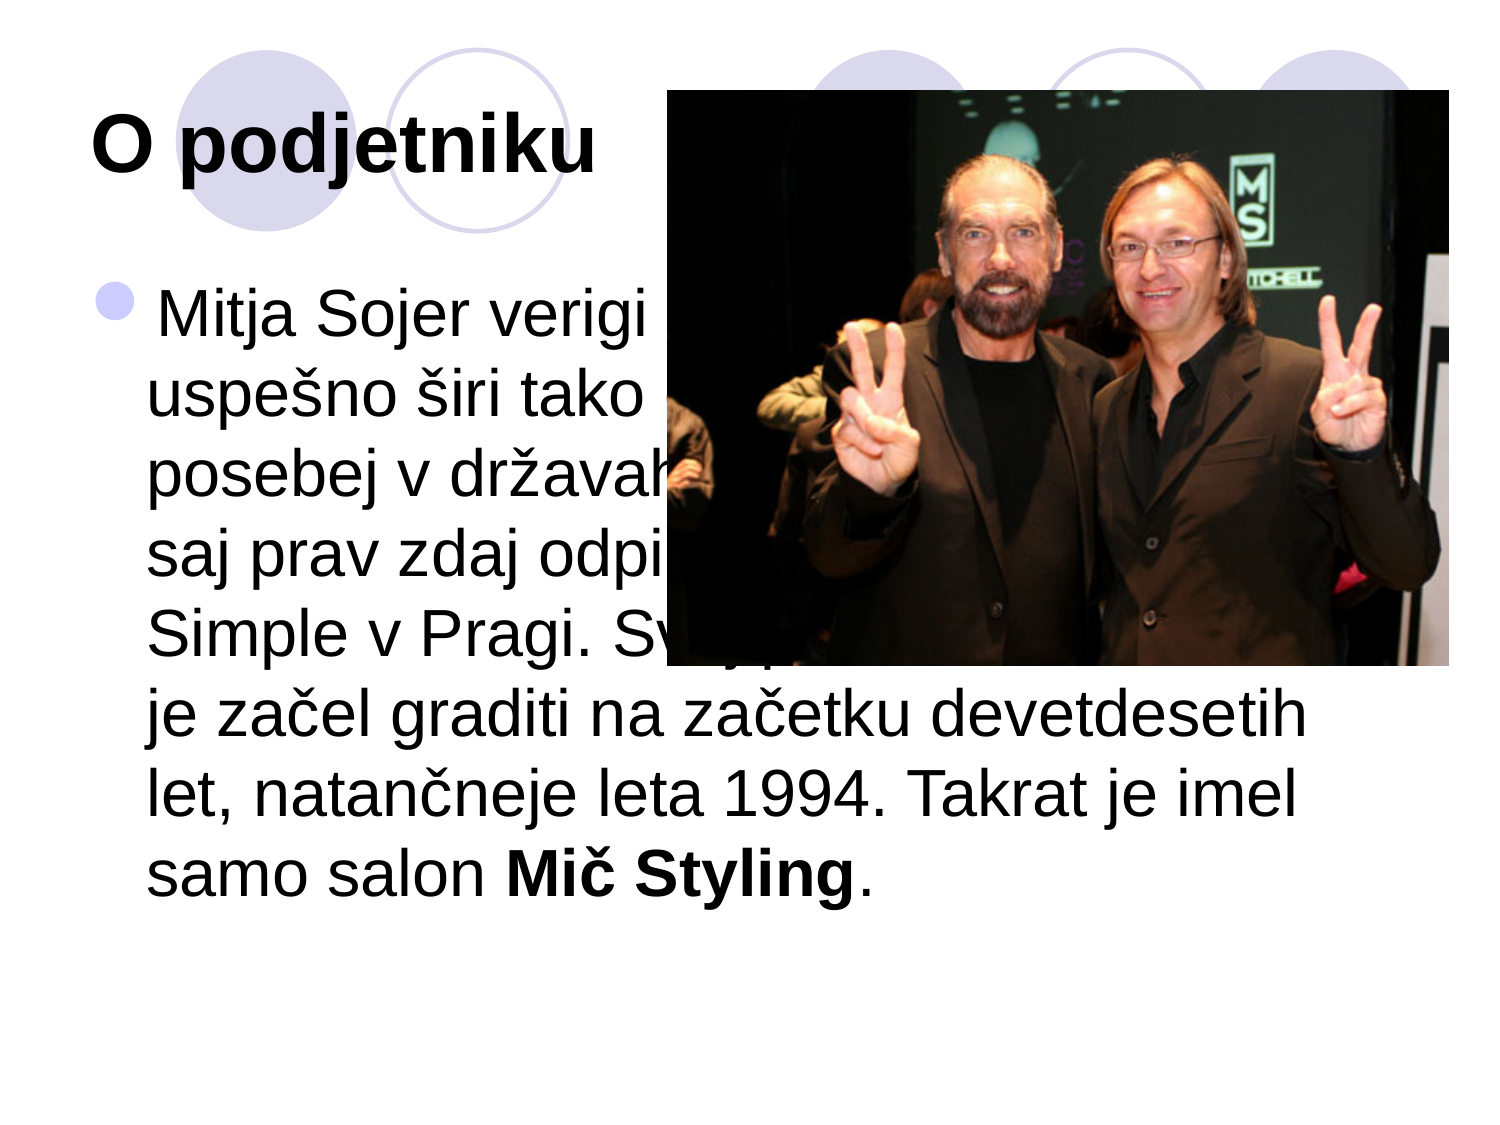

# O podjetniku
Mitja Sojer verigi Mič Styling in Simple uspešno širi tako doma kot tudi v tujini (še posebej v državah nekdanje Jugoslavije), saj prav zdaj odpira prvi franšizni salon Simple v Pragi. Svoj prvi franšizni sistem je začel graditi na začetku devetdesetih let, natančneje leta 1994. Takrat je imel samo salon Mič Styling.